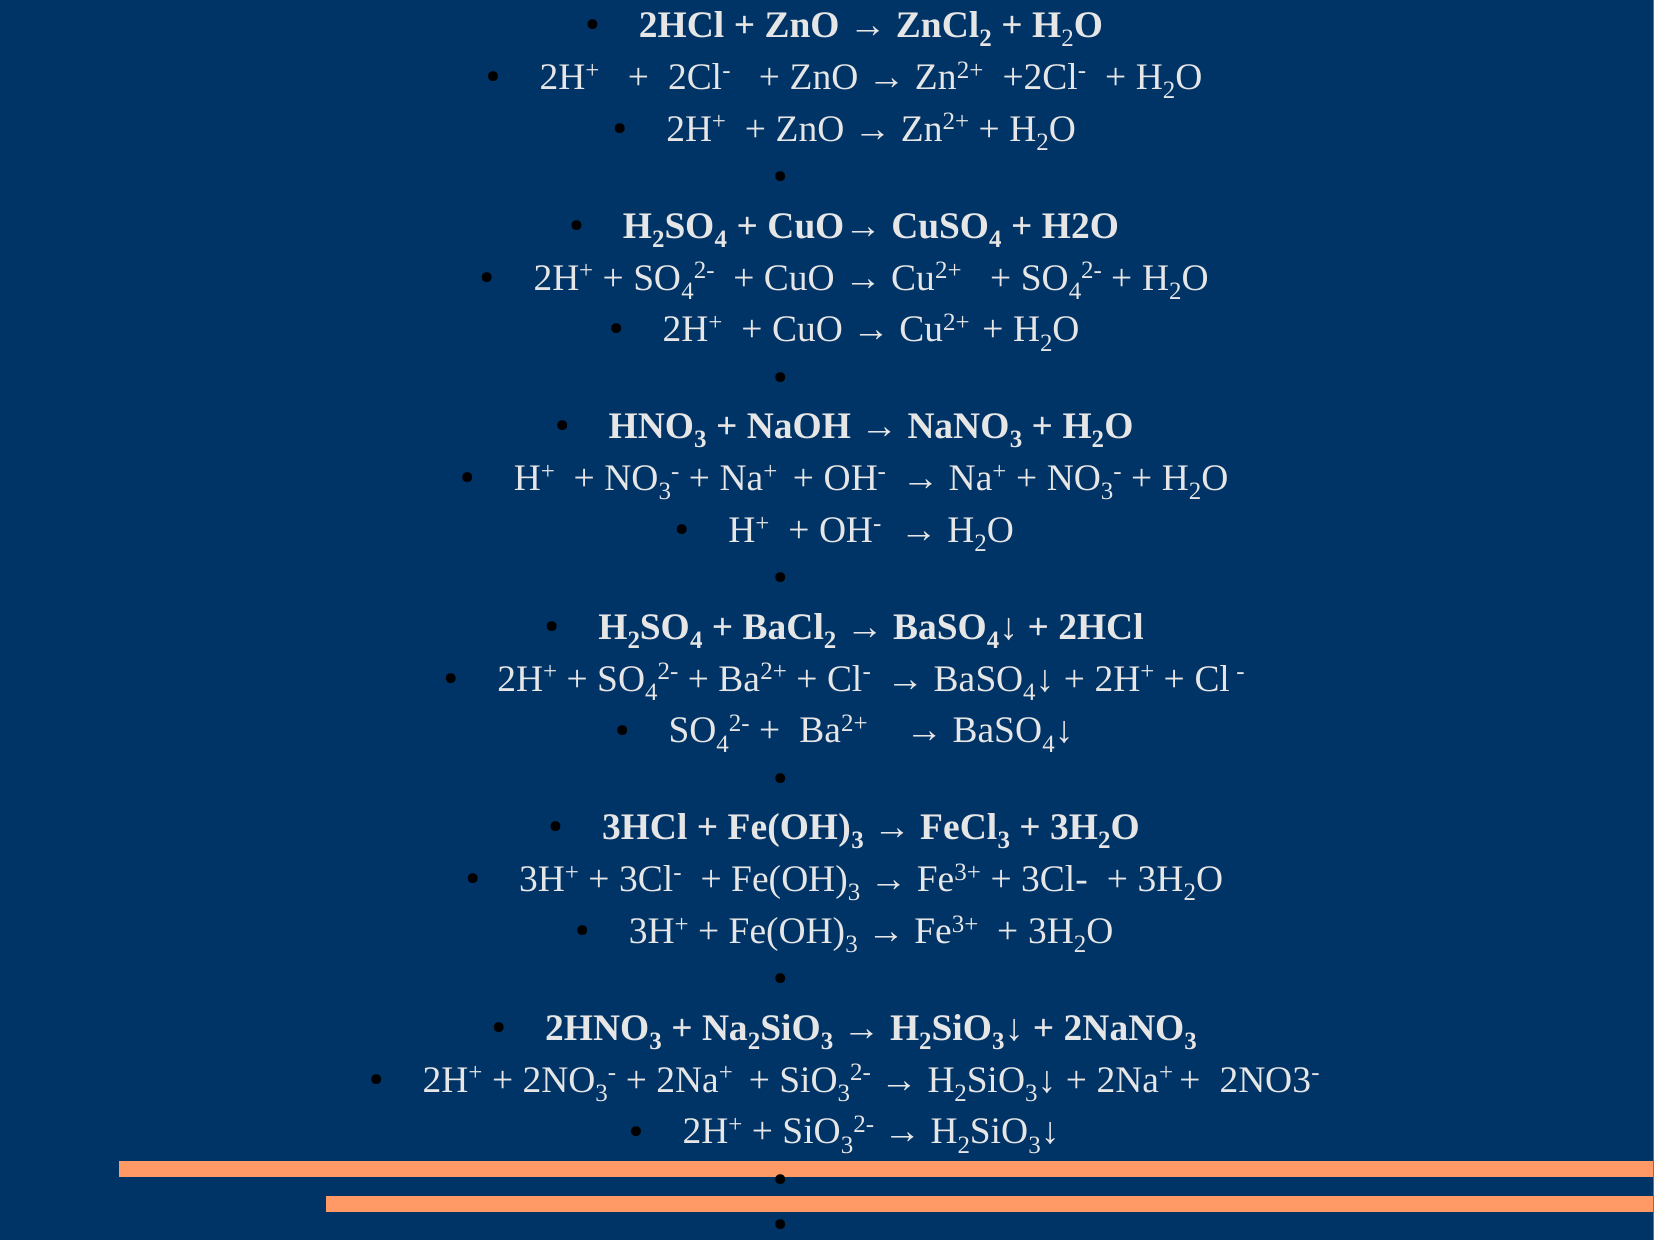

# 2HCl + ZnO → ZnCl2 + H2O
2H+ + 2Cl- + ZnO → Zn2+ +2Cl- + H2O
2H+ + ZnO → Zn2+ + H2O
H2SO4 + CuO→ CuSO4 + H2O
2H+ + SO42- + CuO → Cu2+ + SO42- + H2O
2H+ + CuO → Cu2+ + H2O
HNO3 + NaOH → NaNO3 + H2O
H+ + NO3- + Na+ + OH- → Na+ + NO3- + H2O
H+ + OH- → H2O
H2SO4 + BaCl2 → BaSO4↓ + 2HCl
2H+ + SO42- + Ba2+ + Cl- → BaSO4↓ + 2H+ + Cl -
SO42- + Ba2+ → BaSO4↓
3HCl + Fe(OH)3 → FeCl3 + 3H2O
3H+ + 3Cl- + Fe(OH)3 → Fe3+ + 3Cl- + 3H2O
3H+ + Fe(OH)3 → Fe3+ + 3H2O
2HNO3 + Na2SiO3 → H2SiO3↓ + 2NaNO3
2H+ + 2NO3- + 2Na+ + SiO32- → H2SiO3↓ + 2Na+ + 2NO3-
2H+ + SiO32- → H2SiO3↓